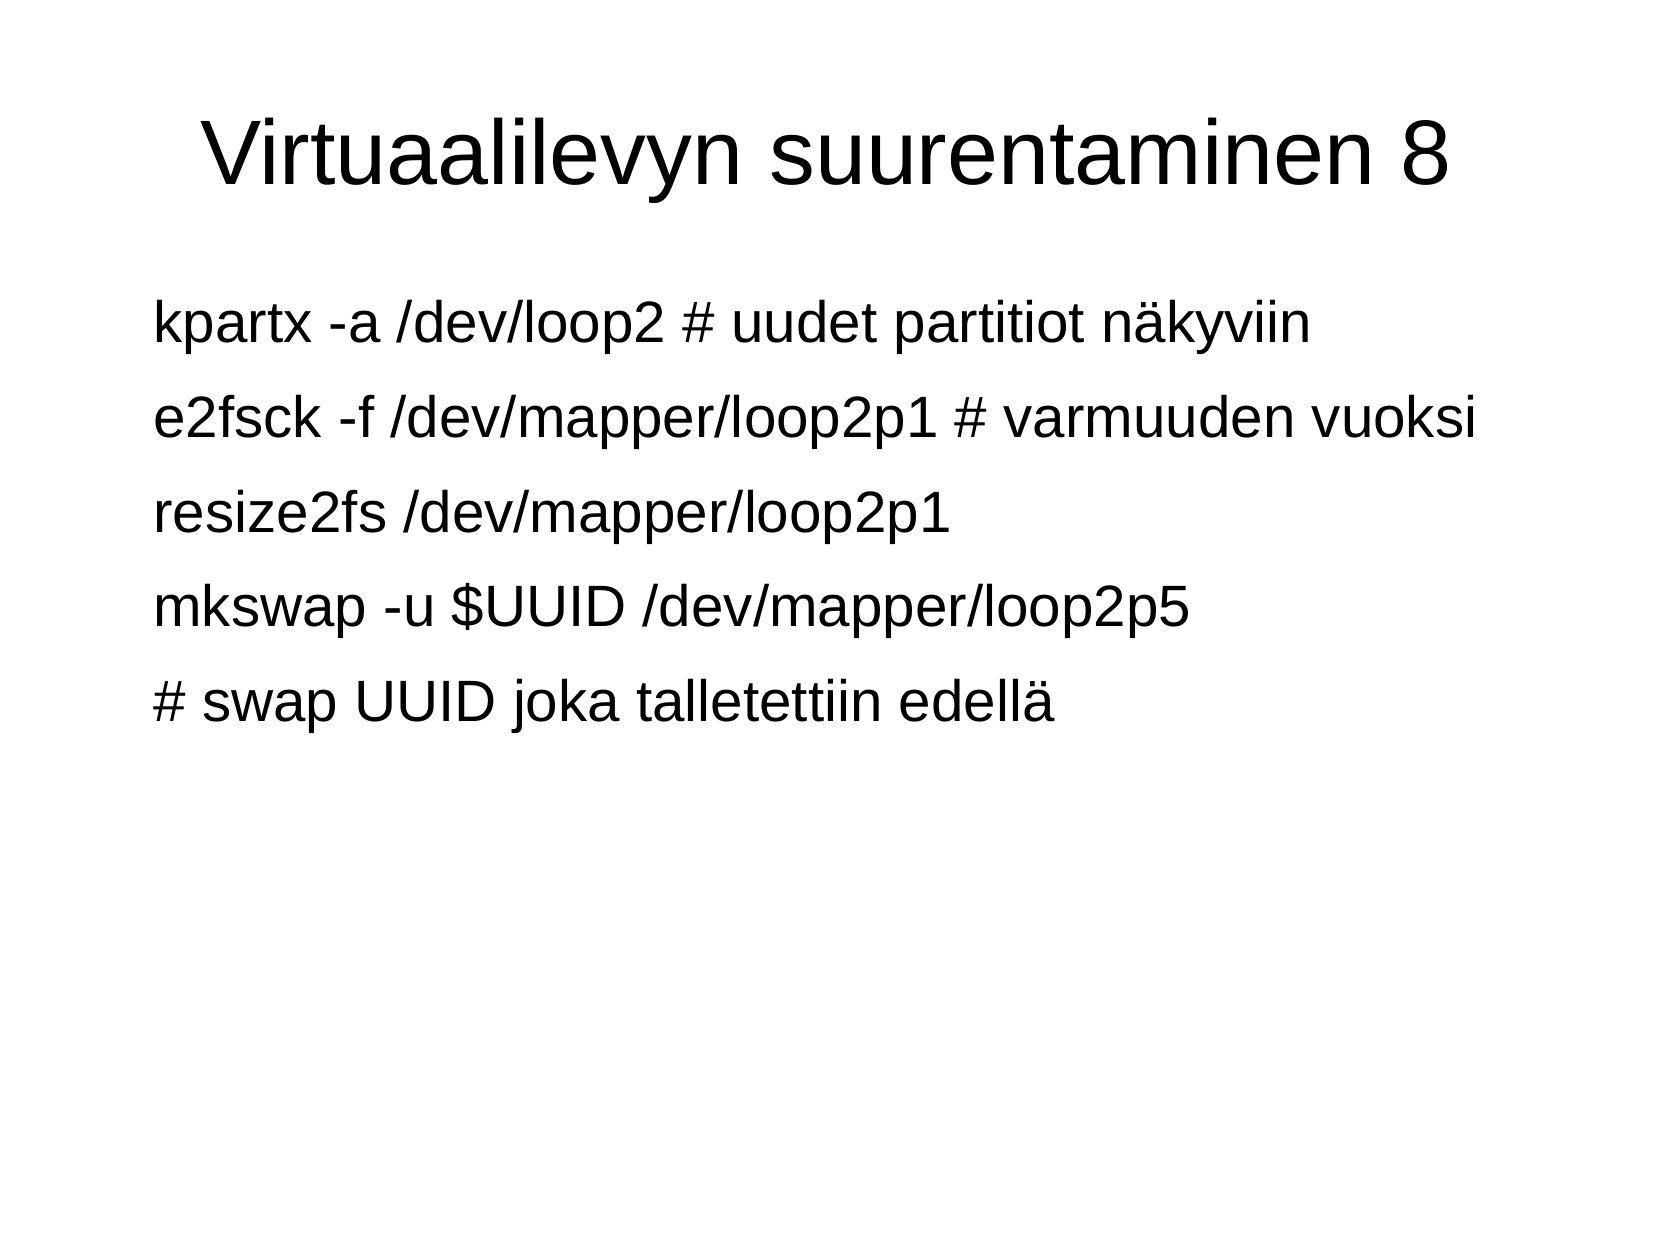

# Virtuaalilevyn suurentaminen 8
kpartx -a /dev/loop2 # uudet partitiot näkyviin
e2fsck -f /dev/mapper/loop2p1 # varmuuden vuoksi
resize2fs /dev/mapper/loop2p1
mkswap -u $UUID /dev/mapper/loop2p5
# swap UUID joka talletettiin edellä